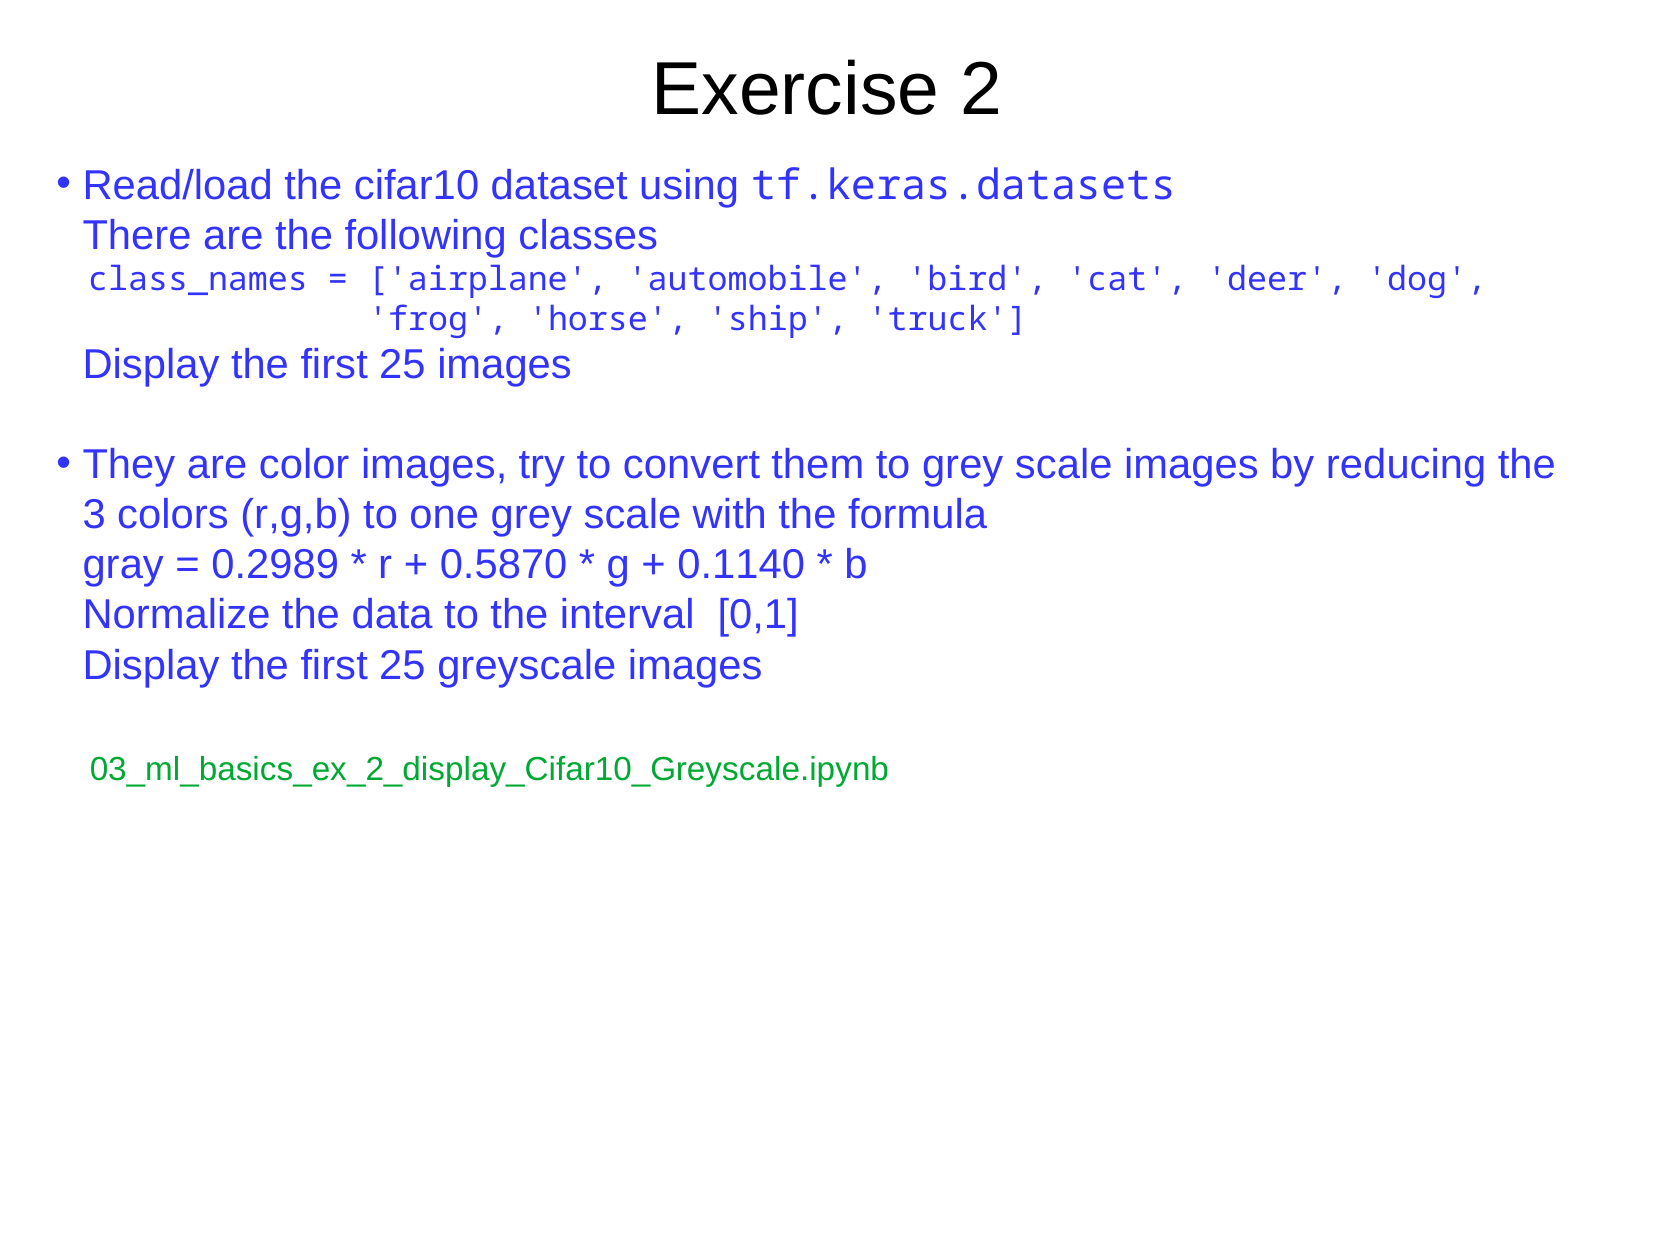

# Exercise 2
 Read/load the cifar10 dataset using tf.keras.datasets
 There are the following classes
 class_names = ['airplane', 'automobile', 'bird', 'cat', 'deer', 'dog',
 'frog', 'horse', 'ship', 'truck']
 Display the first 25 images
 They are color images, try to convert them to grey scale images by reducing the
 3 colors (r,g,b) to one grey scale with the formula
 gray = 0.2989 * r + 0.5870 * g + 0.1140 * b
 Normalize the data to the interval [0,1]
 Display the first 25 greyscale images
03_ml_basics_ex_2_display_Cifar10_Greyscale.ipynb